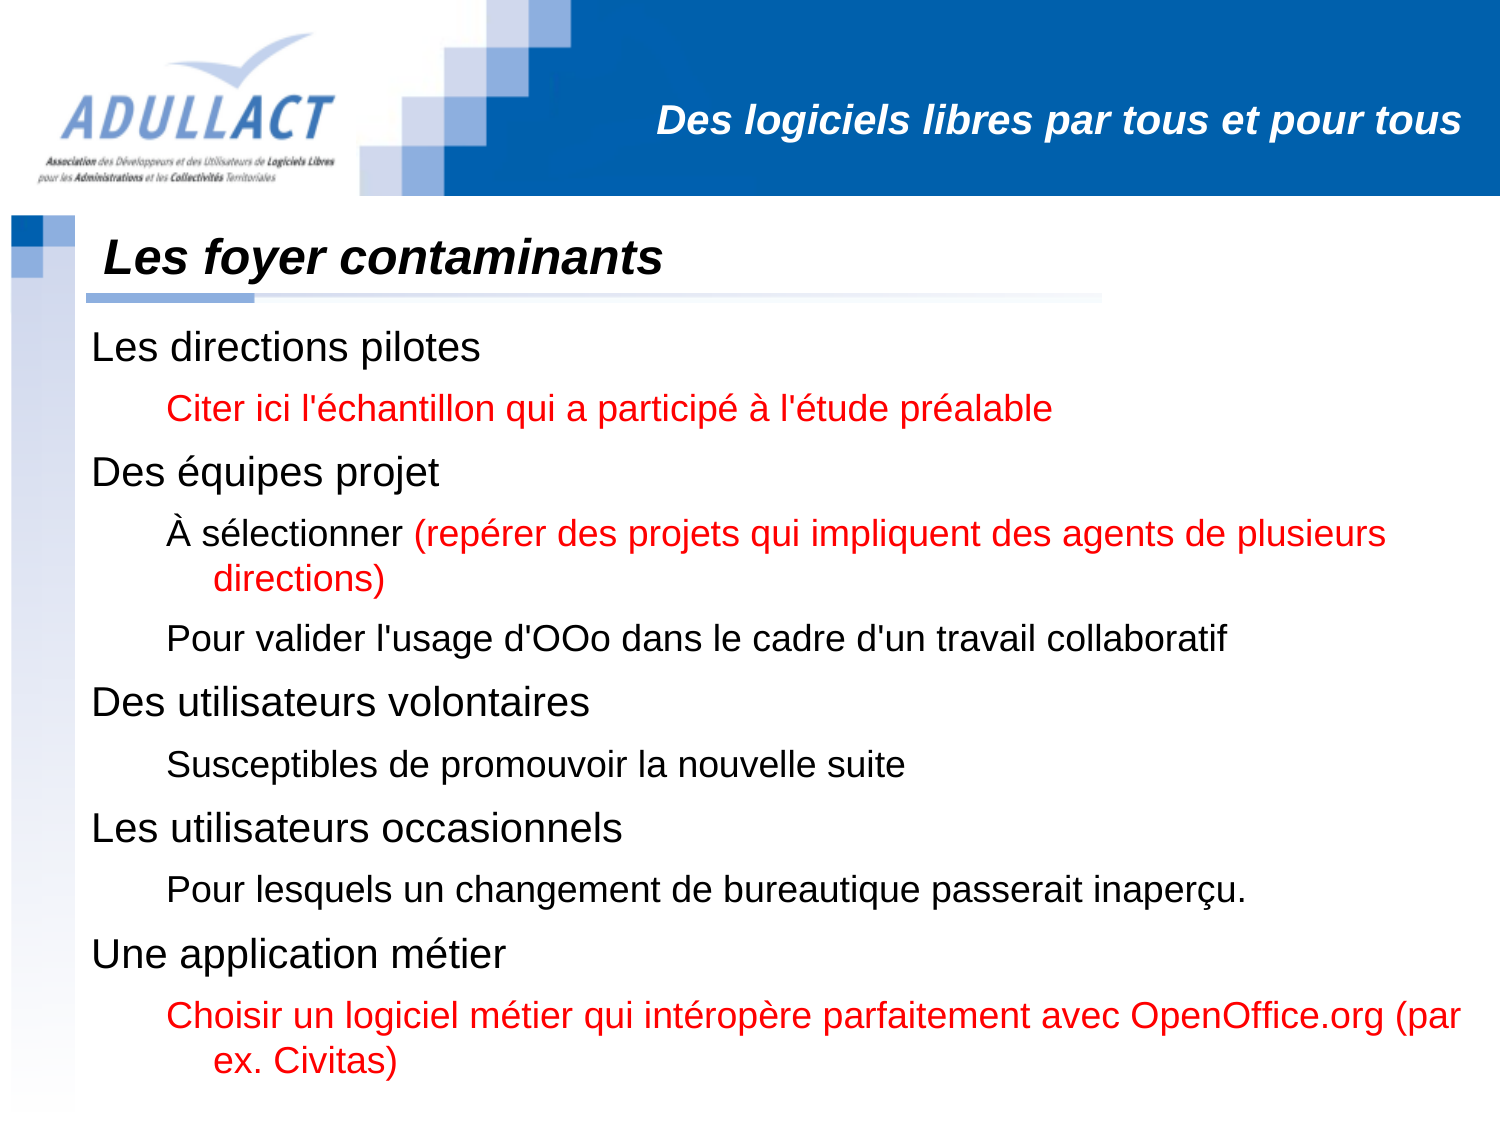

Les foyer contaminants
# Les directions pilotes
Citer ici l'échantillon qui a participé à l'étude préalable
Des équipes projet
À sélectionner (repérer des projets qui impliquent des agents de plusieurs directions)
Pour valider l'usage d'OOo dans le cadre d'un travail collaboratif
Des utilisateurs volontaires
Susceptibles de promouvoir la nouvelle suite
Les utilisateurs occasionnels
Pour lesquels un changement de bureautique passerait inaperçu.
Une application métier
Choisir un logiciel métier qui intéropère parfaitement avec OpenOffice.org (par ex. Civitas)